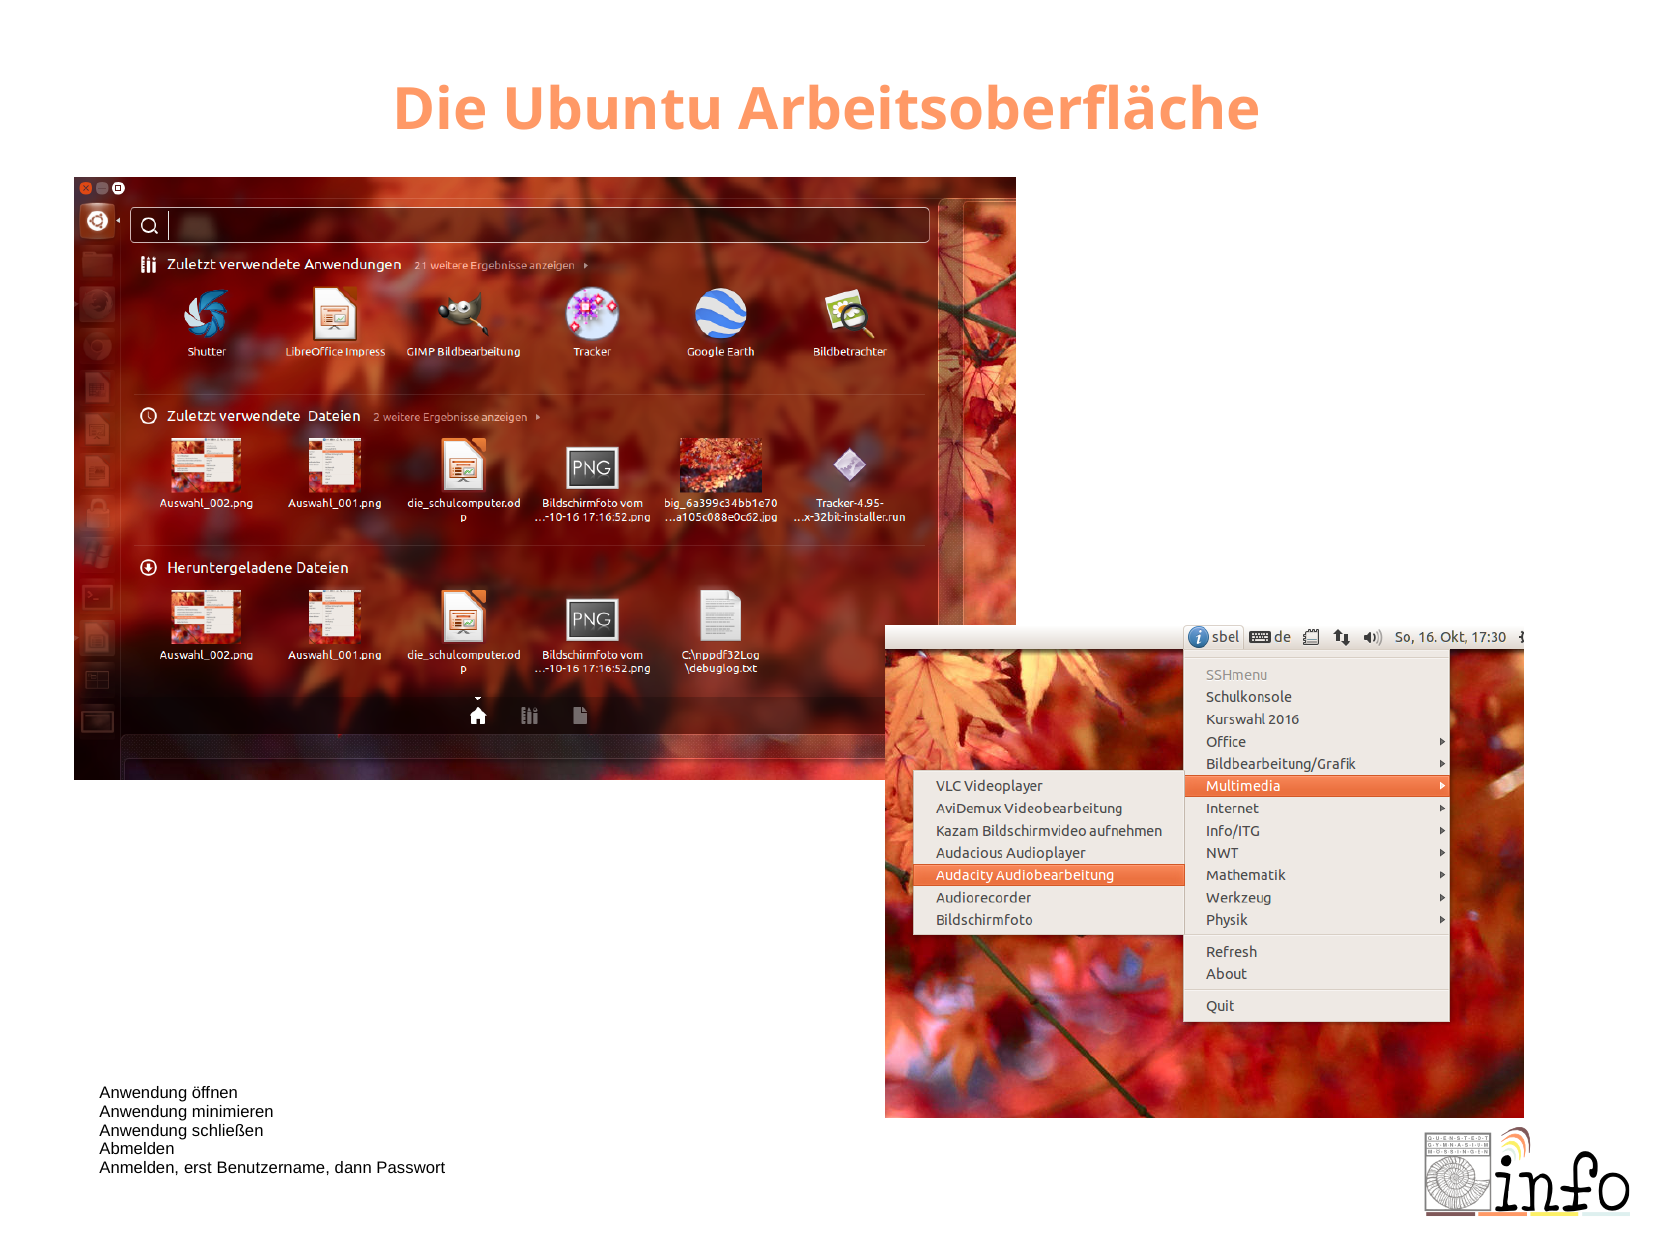

# Die Ubuntu Arbeitsoberfläche
Anwendung öffnen
Anwendung minimieren
Anwendung schließen
Abmelden
Anmelden, erst Benutzername, dann Passwort